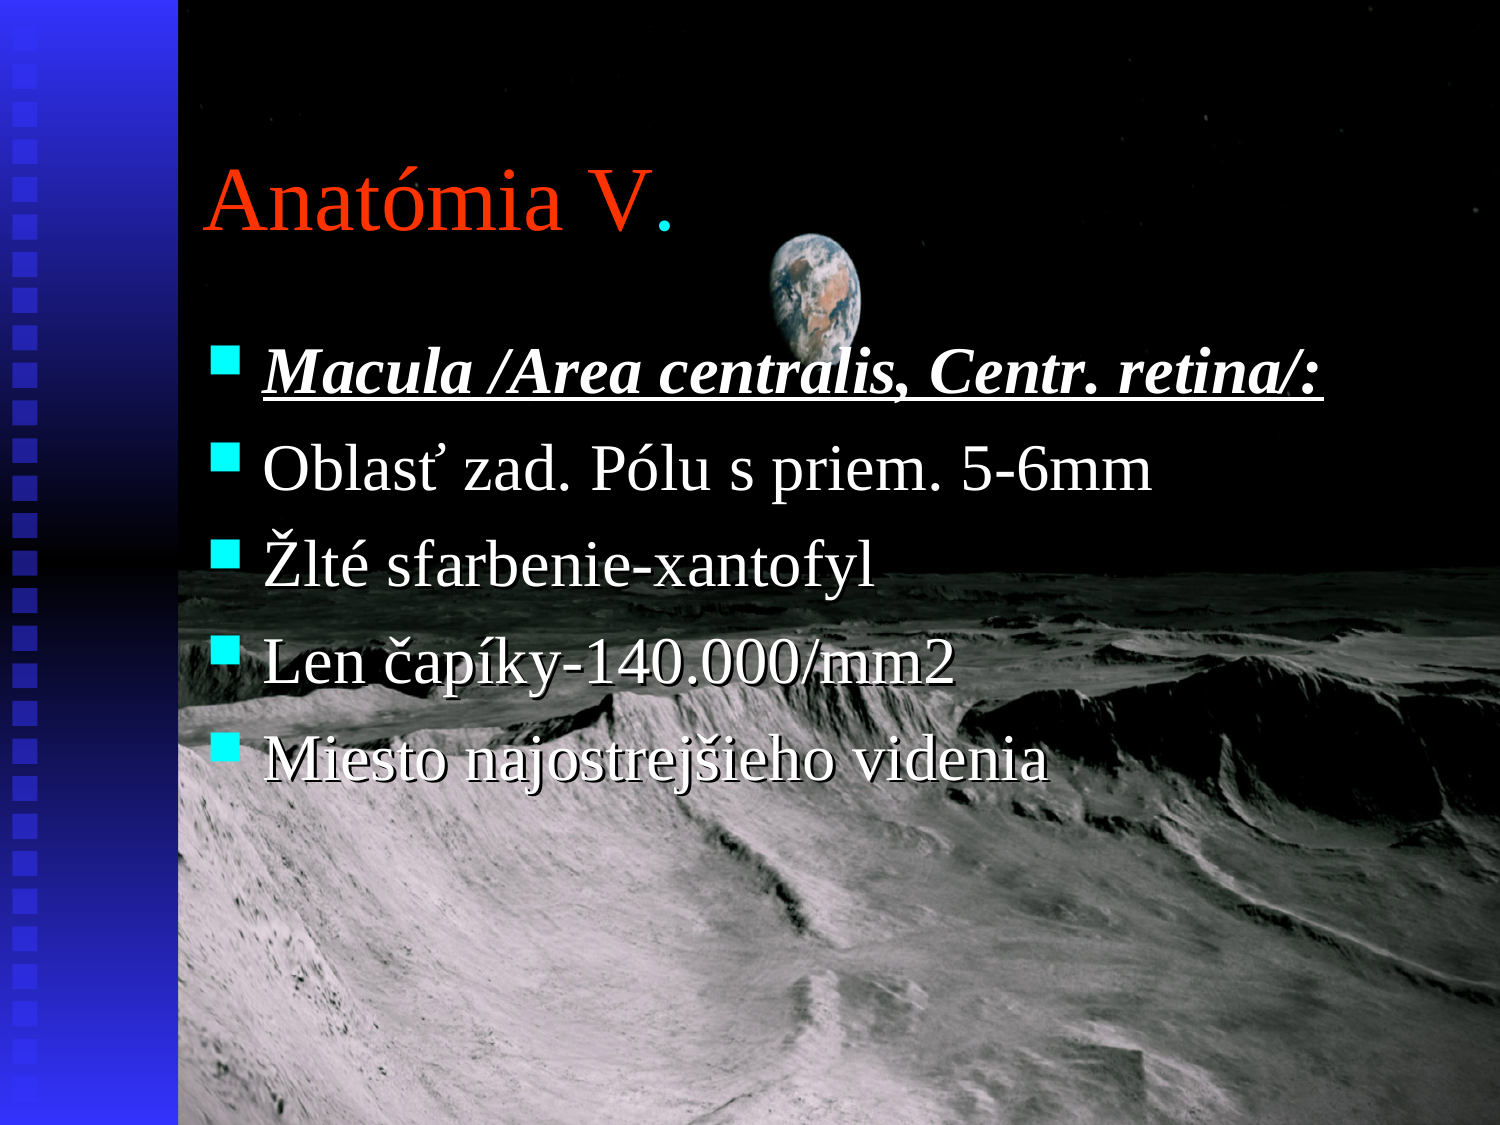

# Anatómia V.
Macula /Area centralis, Centr. retina/:
Oblasť zad. Pólu s priem. 5-6mm
Žlté sfarbenie-xantofyl
Len čapíky-140.000/mm2
Miesto najostrejšieho videnia